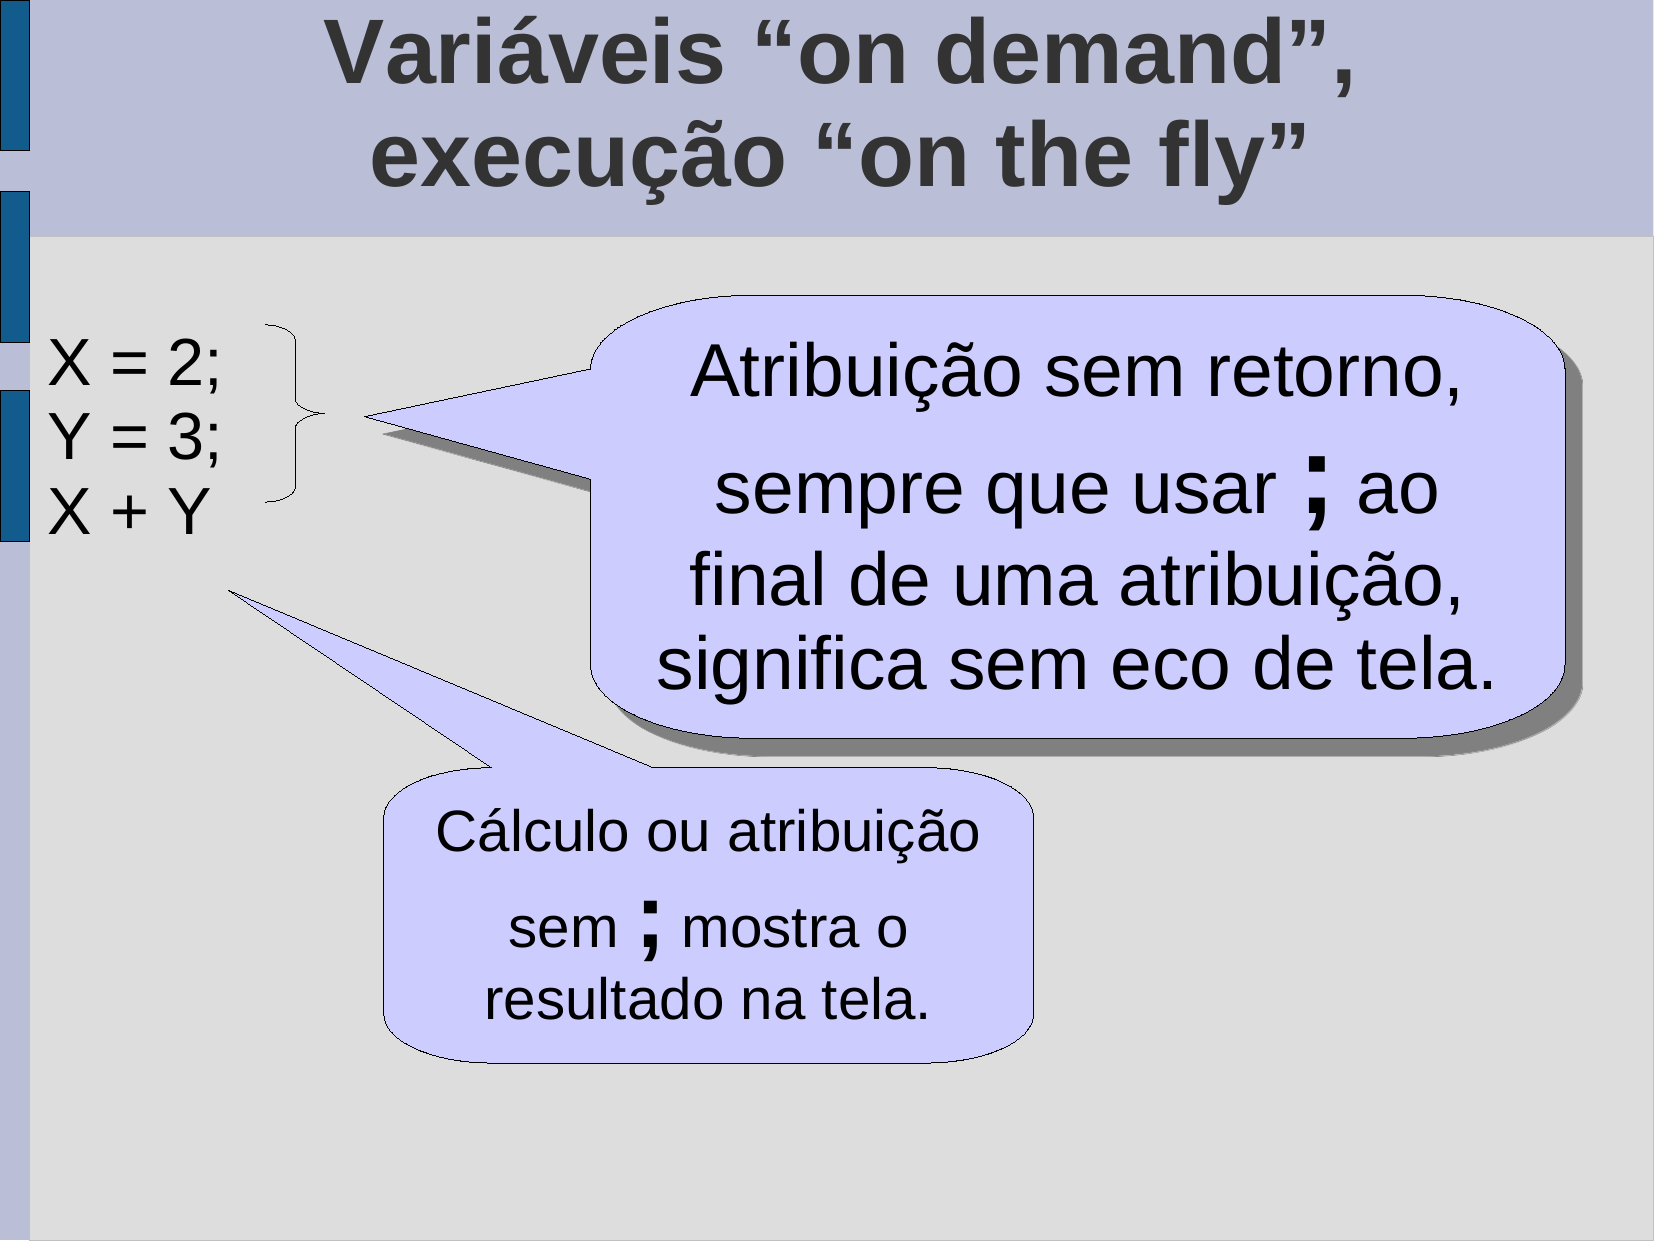

# Variáveis “on demand”, execução “on the fly”
Atribuição sem retorno, sempre que usar ; ao final de uma atribuição, significa sem eco de tela.
X = 2;
Y = 3;
X + Y
Cálculo ou atribuição sem ; mostra o resultado na tela.